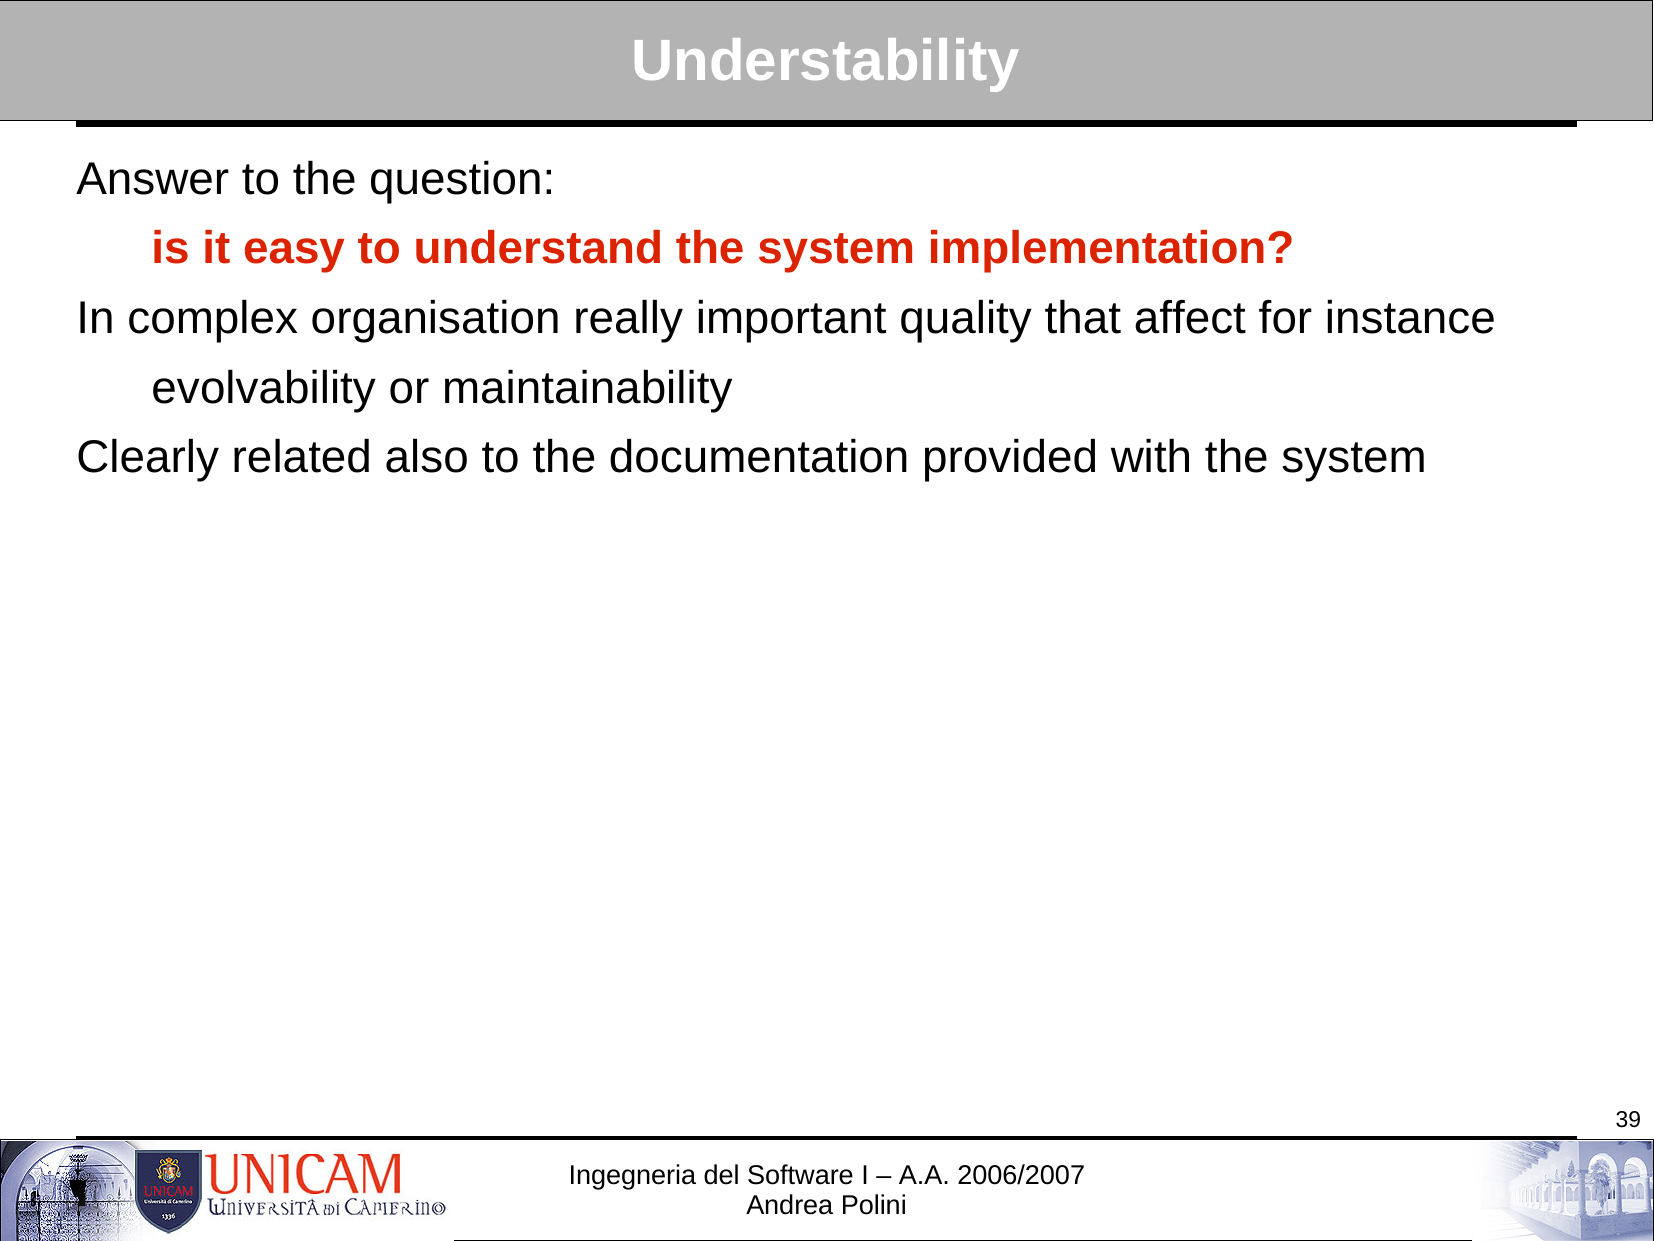

# Understability
Answer to the question:
is it easy to understand the system implementation?
In complex organisation really important quality that affect for instance evolvability or maintainability
Clearly related also to the documentation provided with the system
39